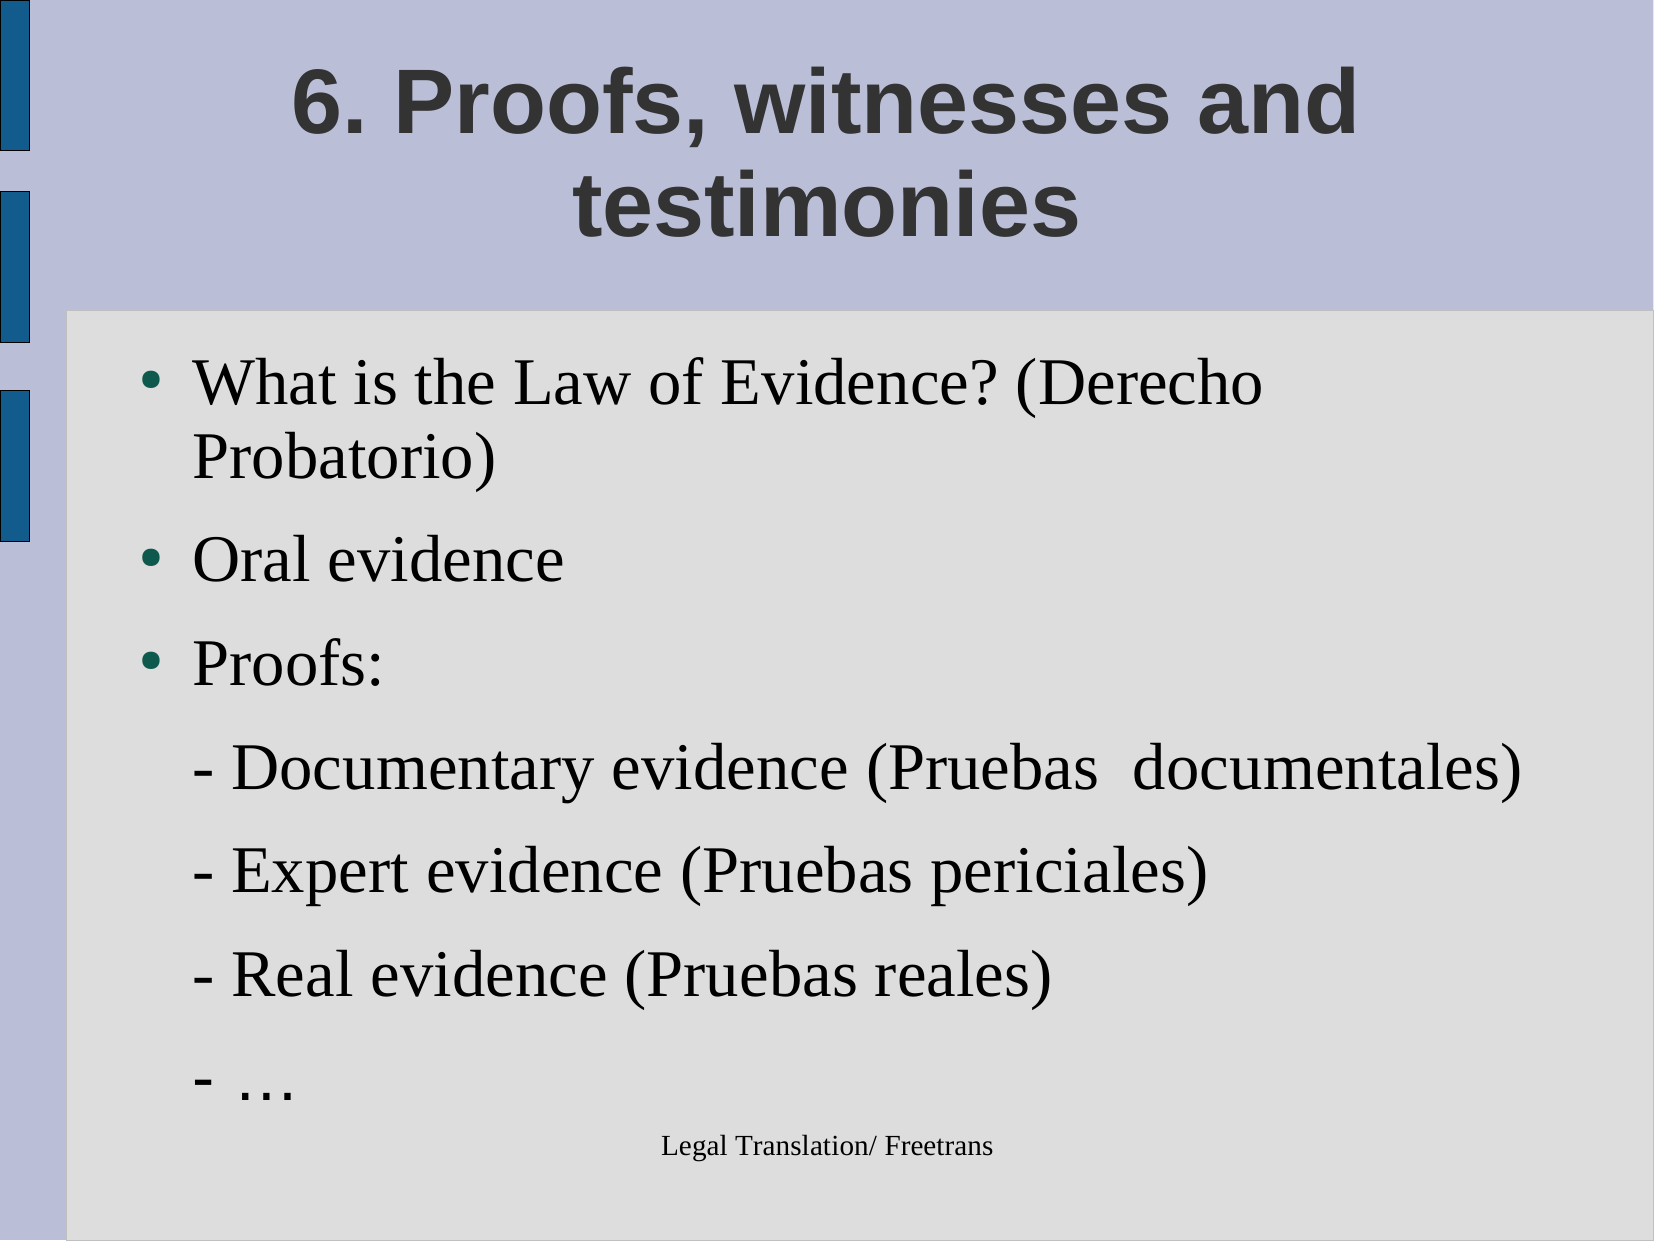

# 6. Proofs, witnesses and testimonies
What is the Law of Evidence? (Derecho Probatorio)
Oral evidence
Proofs:
- Documentary evidence (Pruebas documentales)
- Expert evidence (Pruebas periciales)
- Real evidence (Pruebas reales)
- …
Legal Translation/ Freetrans